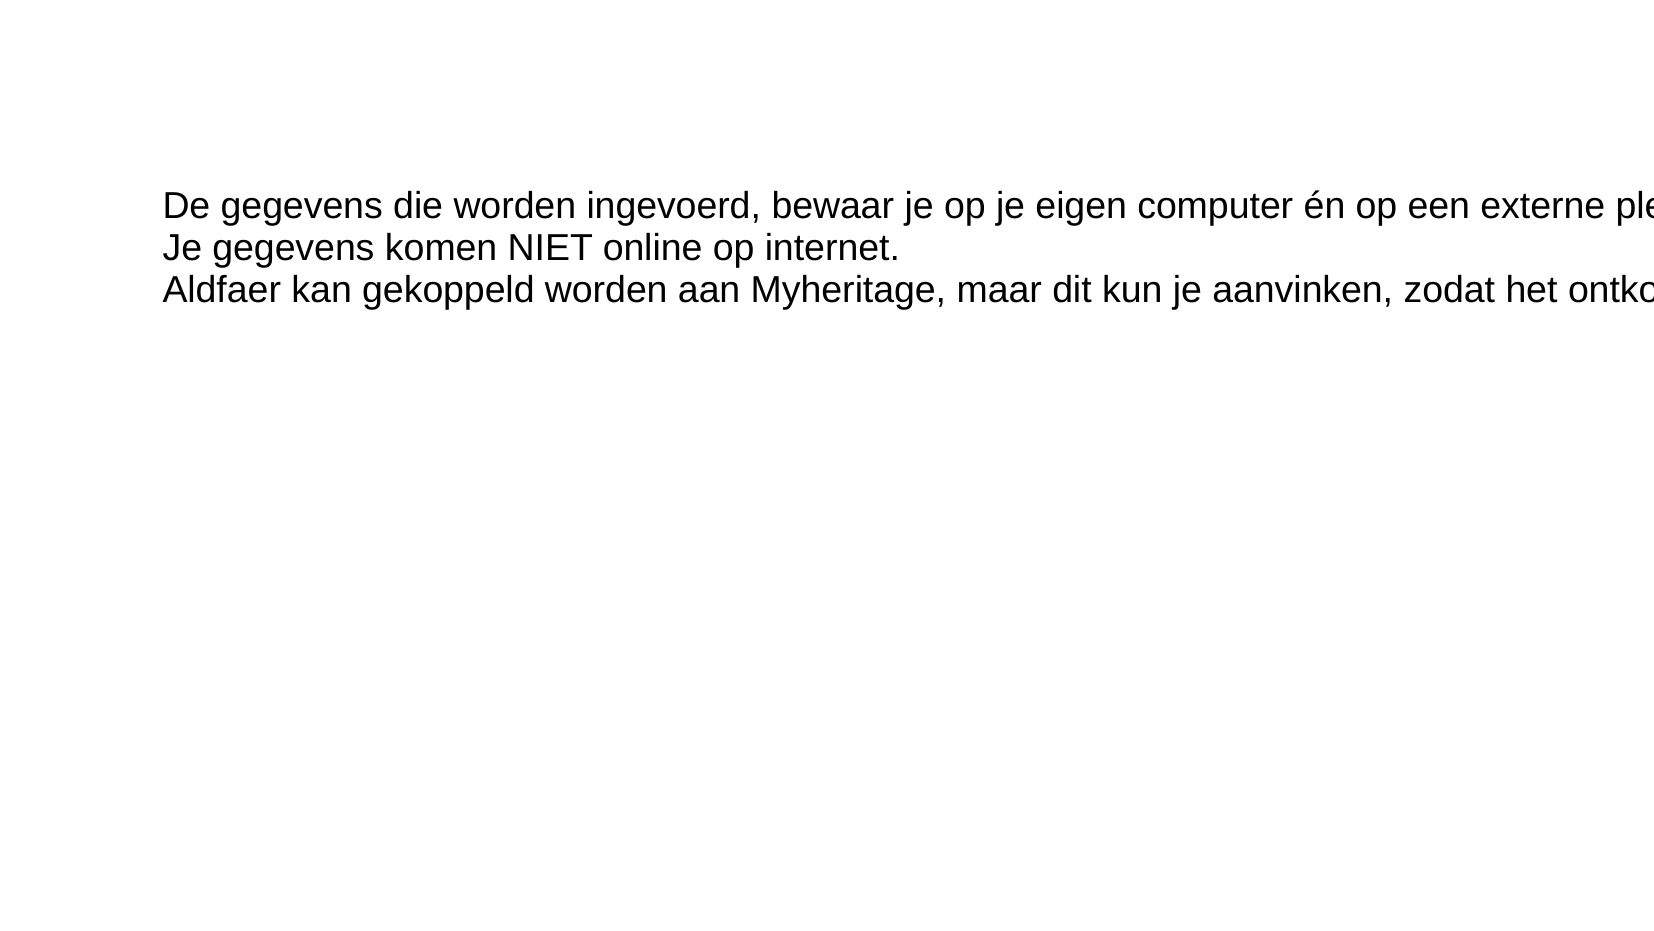

De gegevens die worden ingevoerd, bewaar je op je eigen computer én op een externe plek (usb stick, externe schijf)
Je gegevens komen NIET online op internet.
Aldfaer kan gekoppeld worden aan Myheritage, maar dit kun je aanvinken, zodat het ontkoppeld wordt.